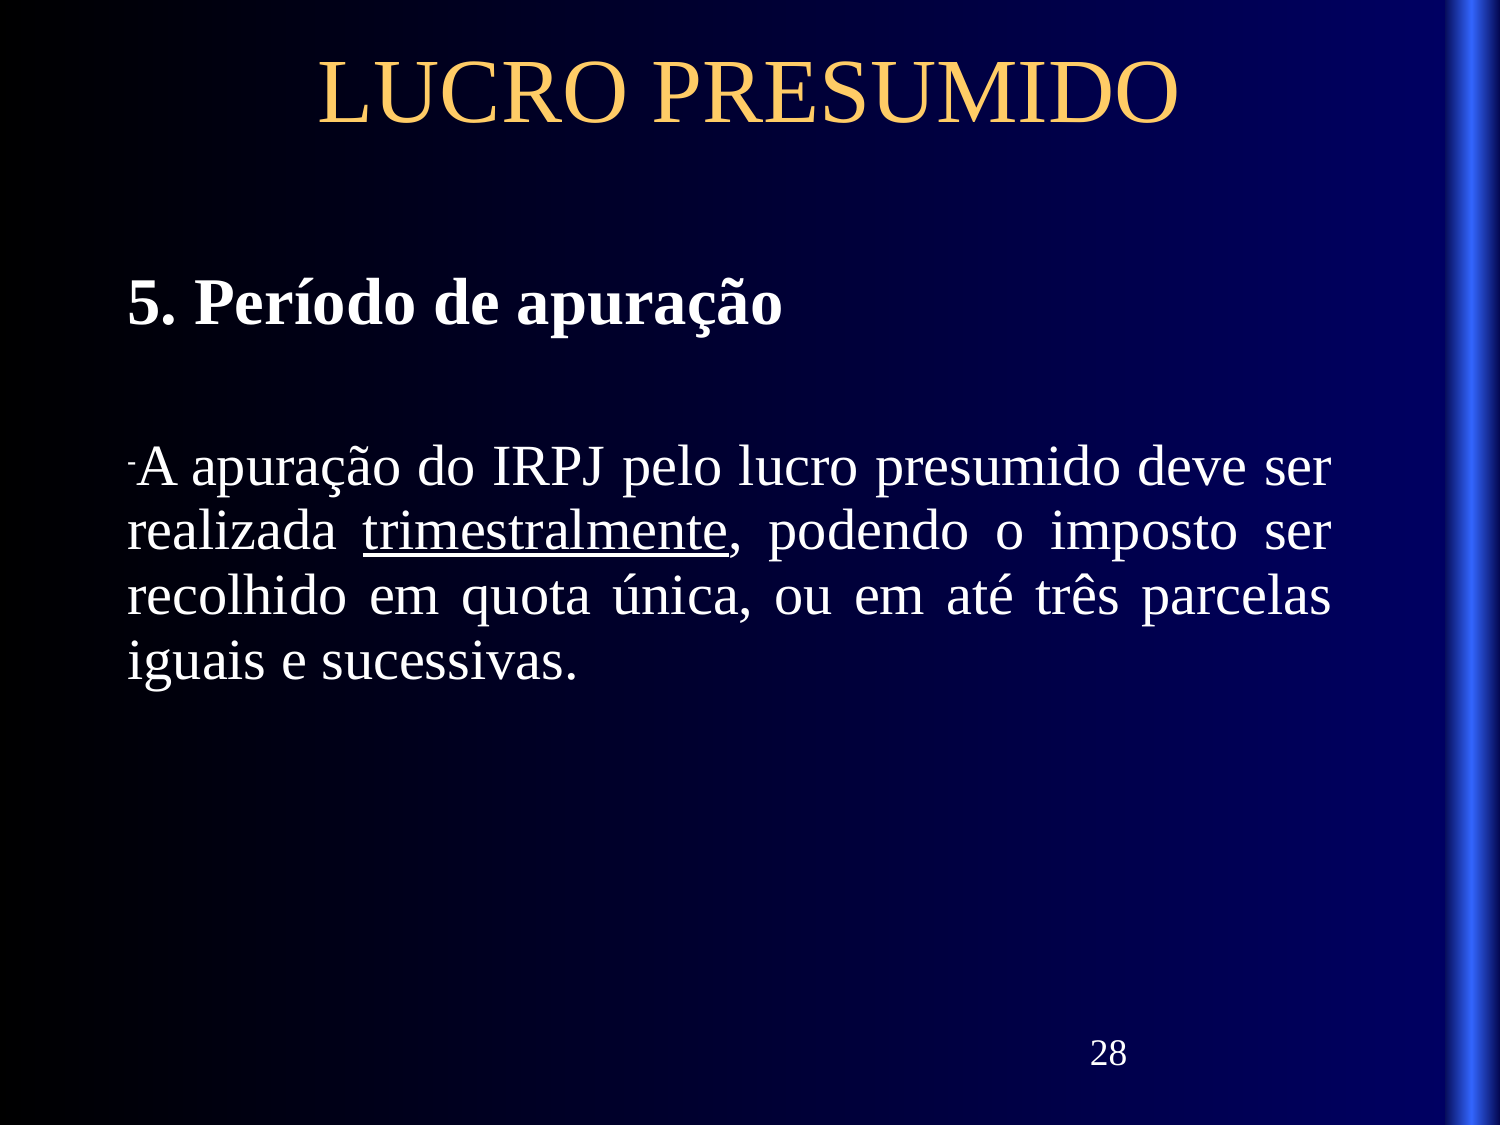

# LUCRO PRESUMIDO
5. Período de apuração
A apuração do IRPJ pelo lucro presumido deve ser realizada trimestralmente, podendo o imposto ser recolhido em quota única, ou em até três parcelas iguais e sucessivas.